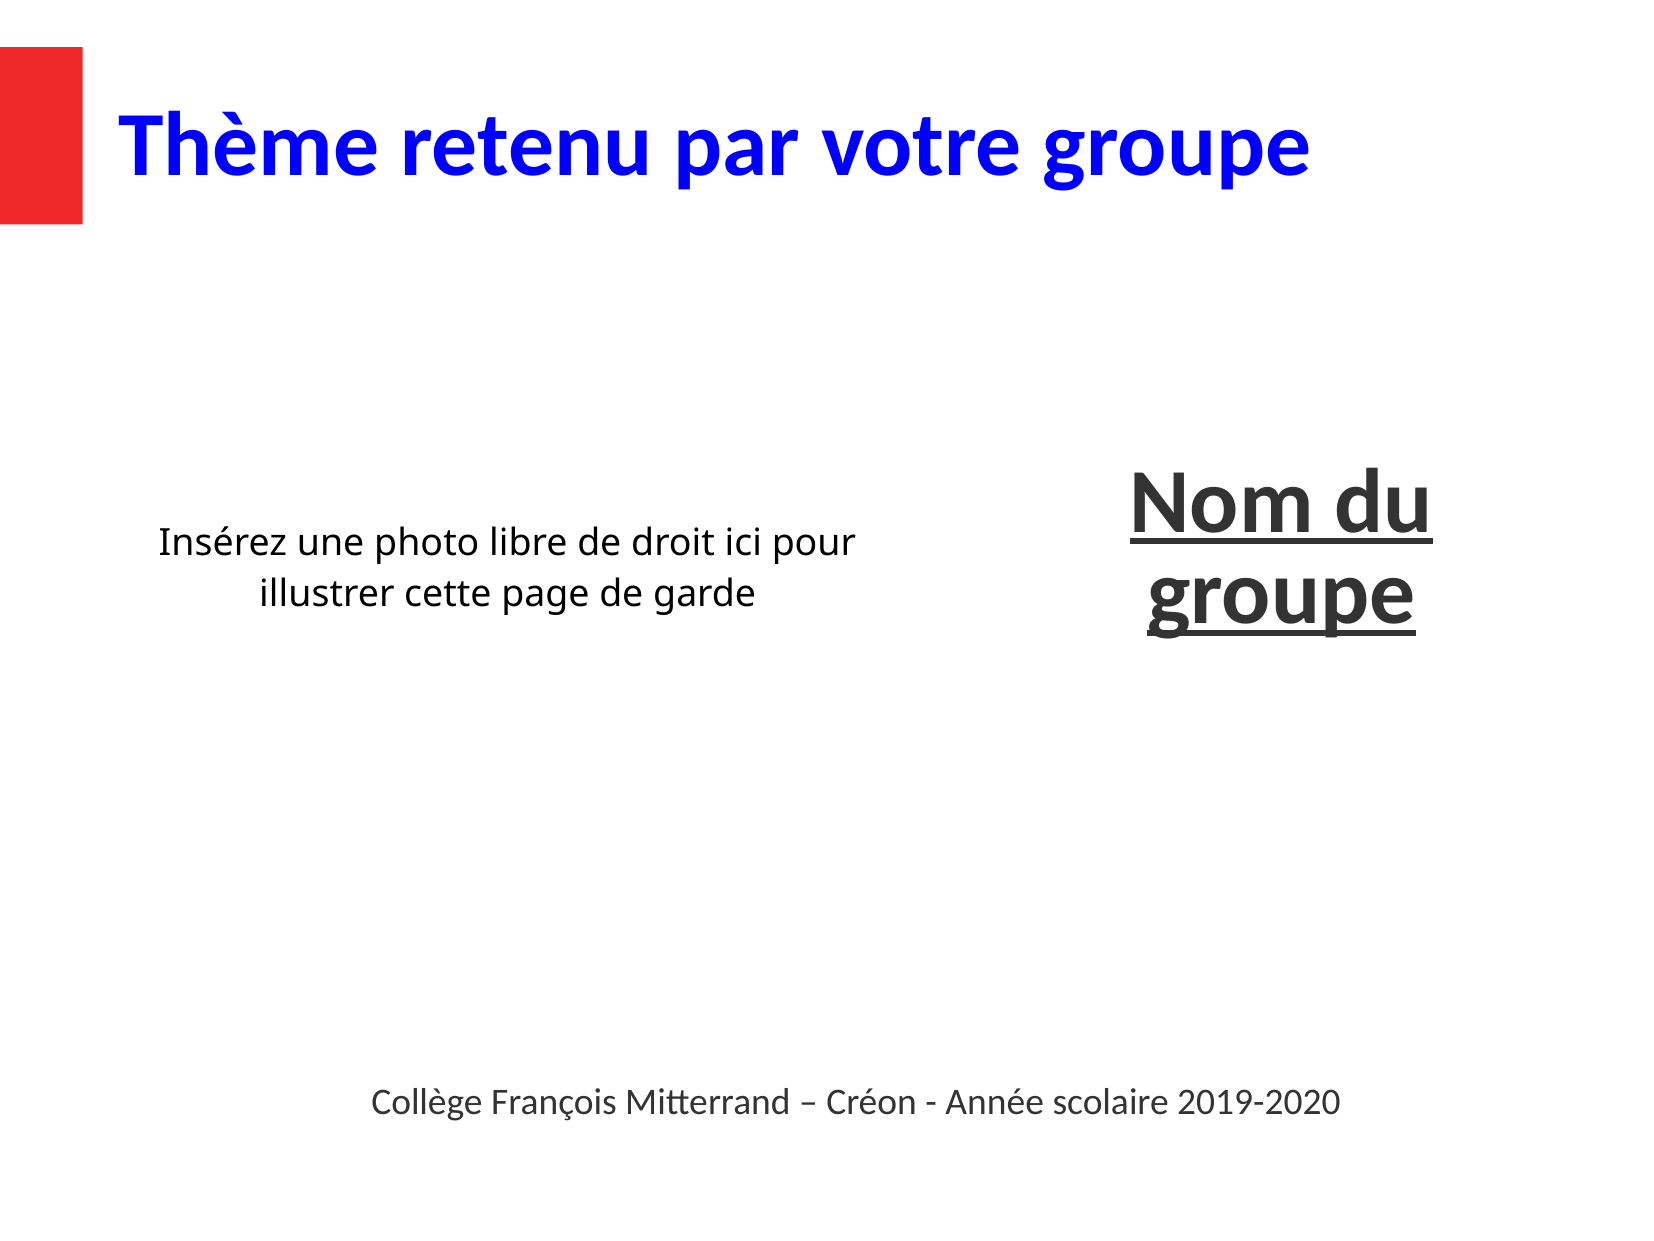

# Thème retenu par votre groupe
Nom du groupe
Insérez une photo libre de droit ici pour illustrer cette page de garde
Collège François Mitterrand – Créon - Année scolaire 2019-2020